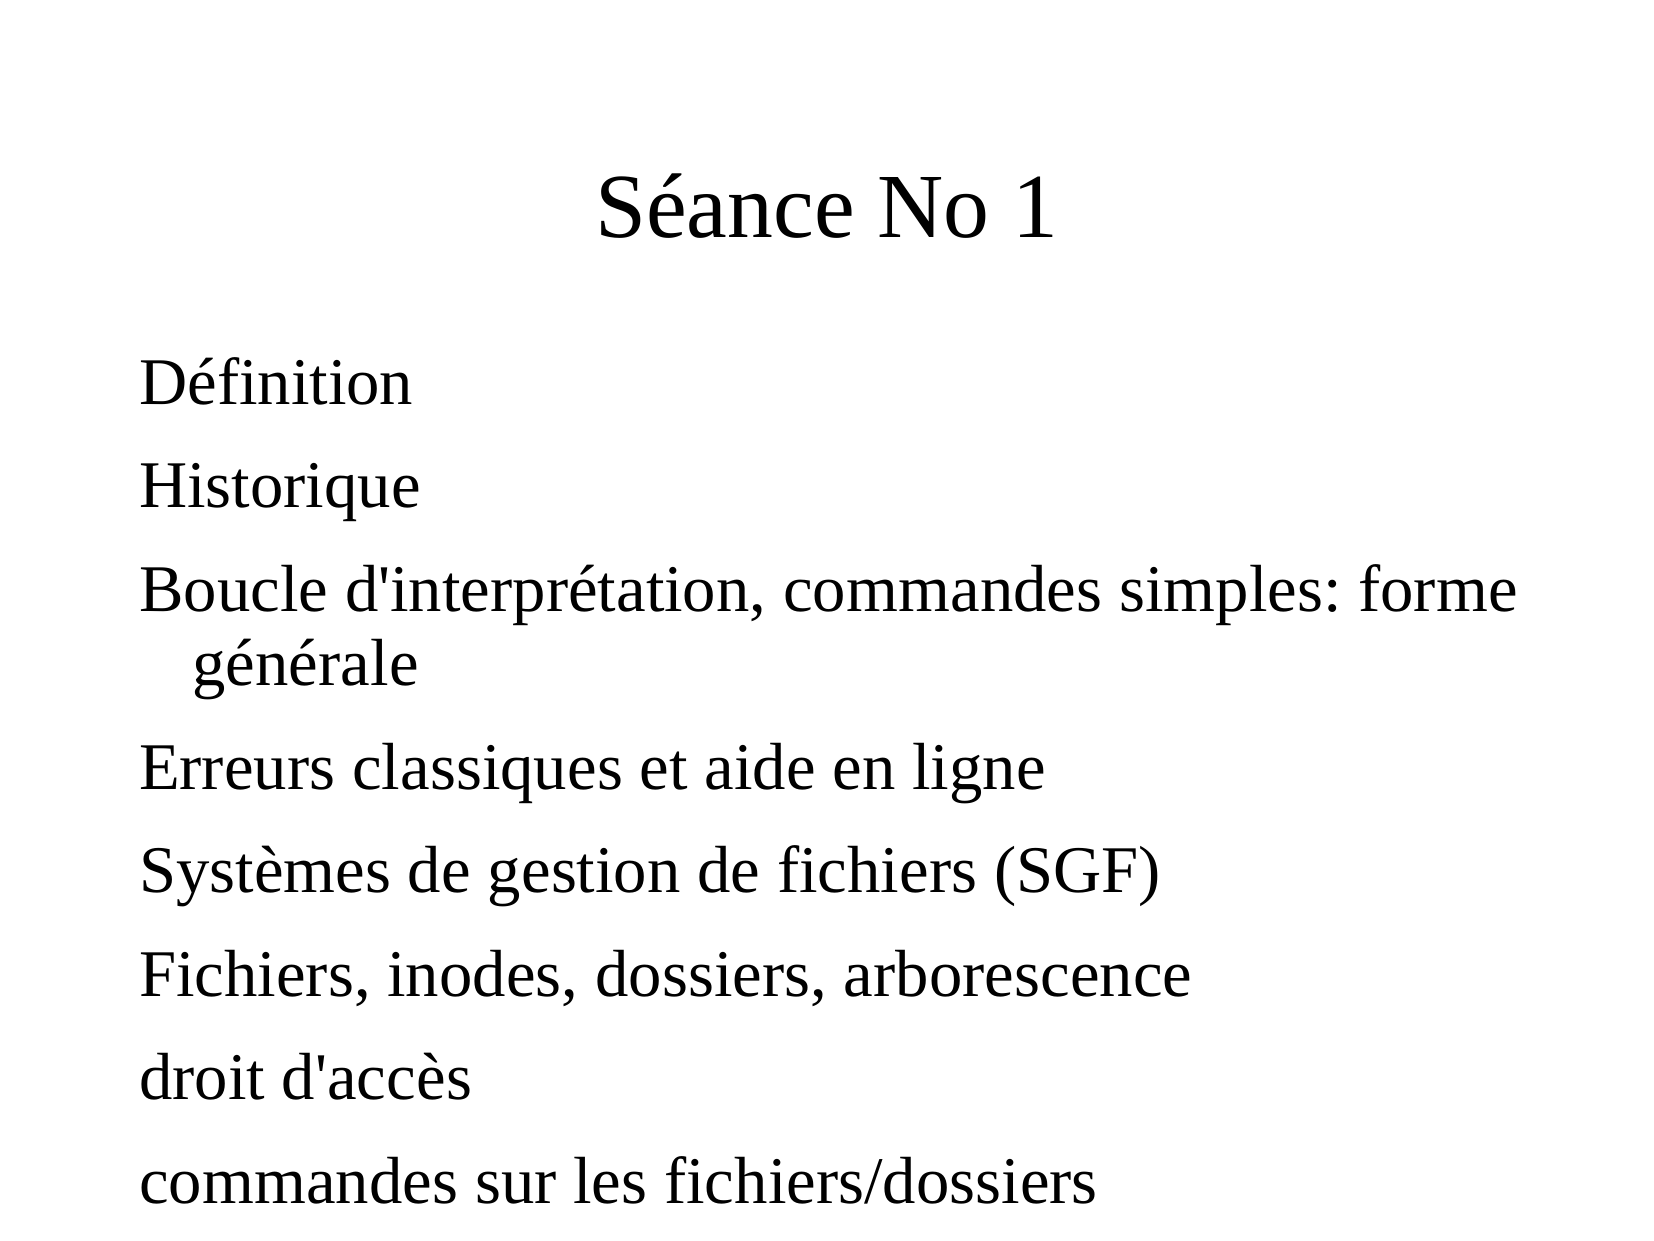

# Séance No 1
Définition
Historique
Boucle d'interprétation, commandes simples: forme générale
Erreurs classiques et aide en ligne
Systèmes de gestion de fichiers (SGF)
Fichiers, inodes, dossiers, arborescence
droit d'accès
commandes sur les fichiers/dossiers